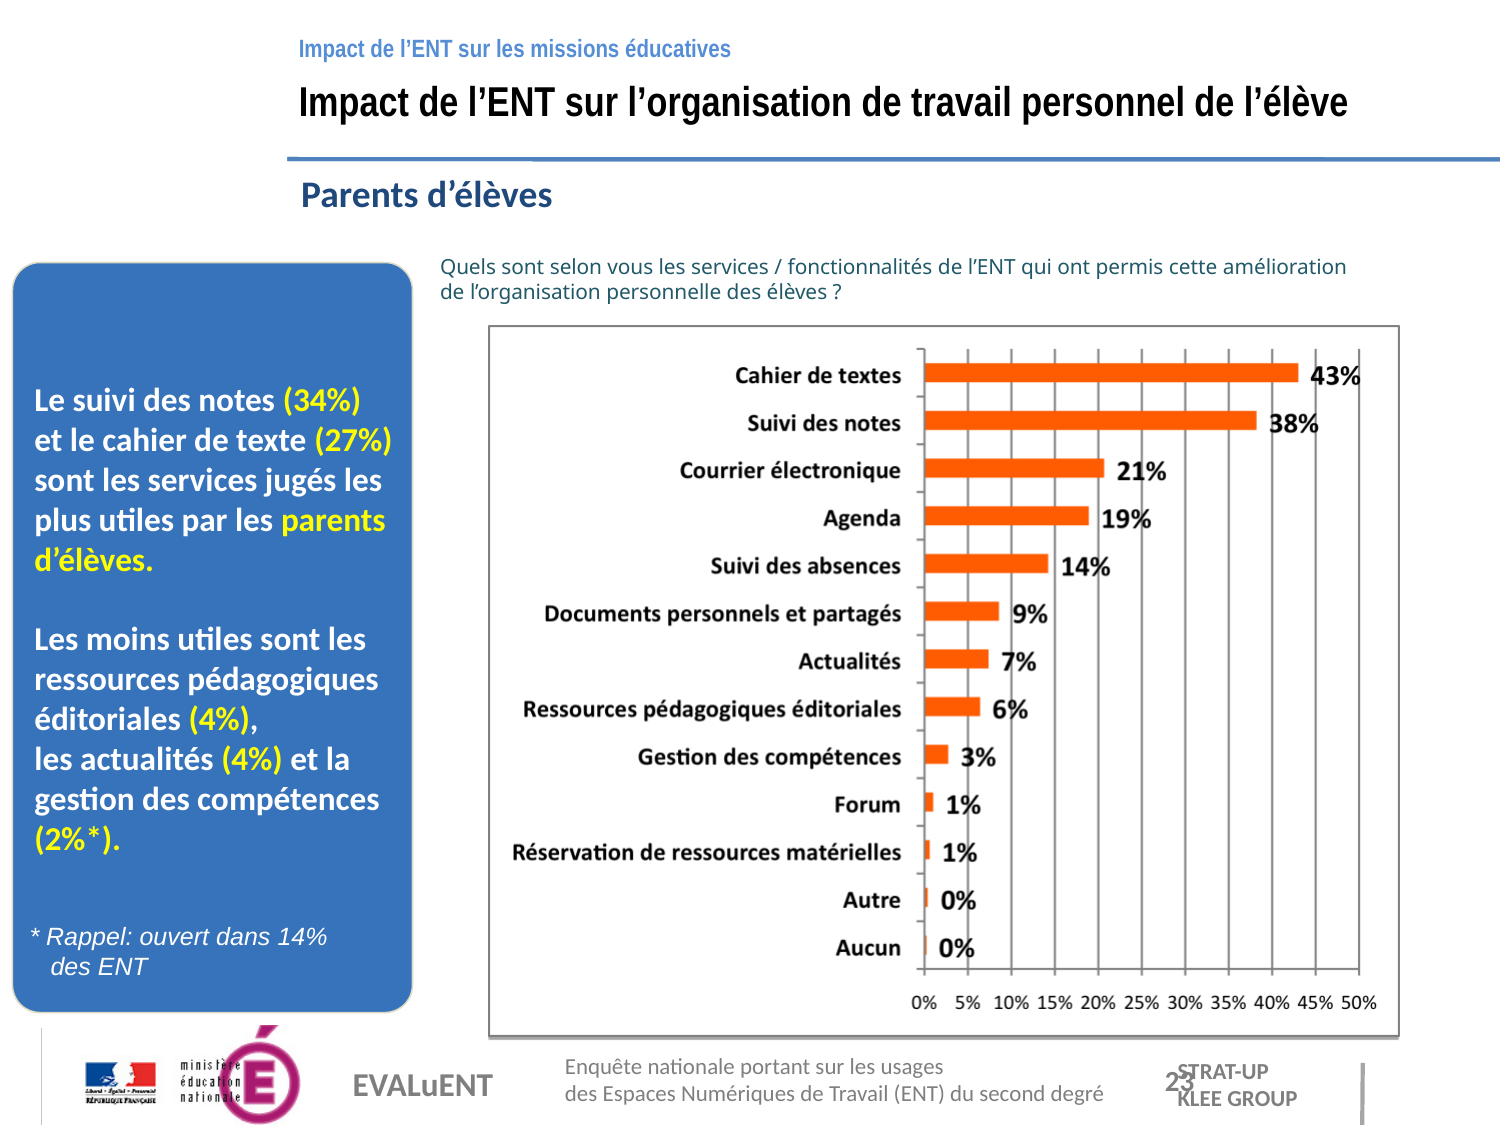

Impact de l’ENT sur les missions éducatives
Impact de l’ENT sur l’organisation de travail personnel de l’élève
Parents d’élèves
Quels sont selon vous les services / fonctionnalités de l’ENT qui ont permis cette amélioration
de l’organisation personnelle des élèves ?
Le suivi des notes (34%)
et le cahier de texte (27%) sont les services jugés les plus utiles par les parents d’élèves.
Les moins utiles sont les ressources pédagogiques éditoriales (4%),
les actualités (4%) et la gestion des compétences (2%*).
* Rappel: ouvert dans 14%
 des ENT